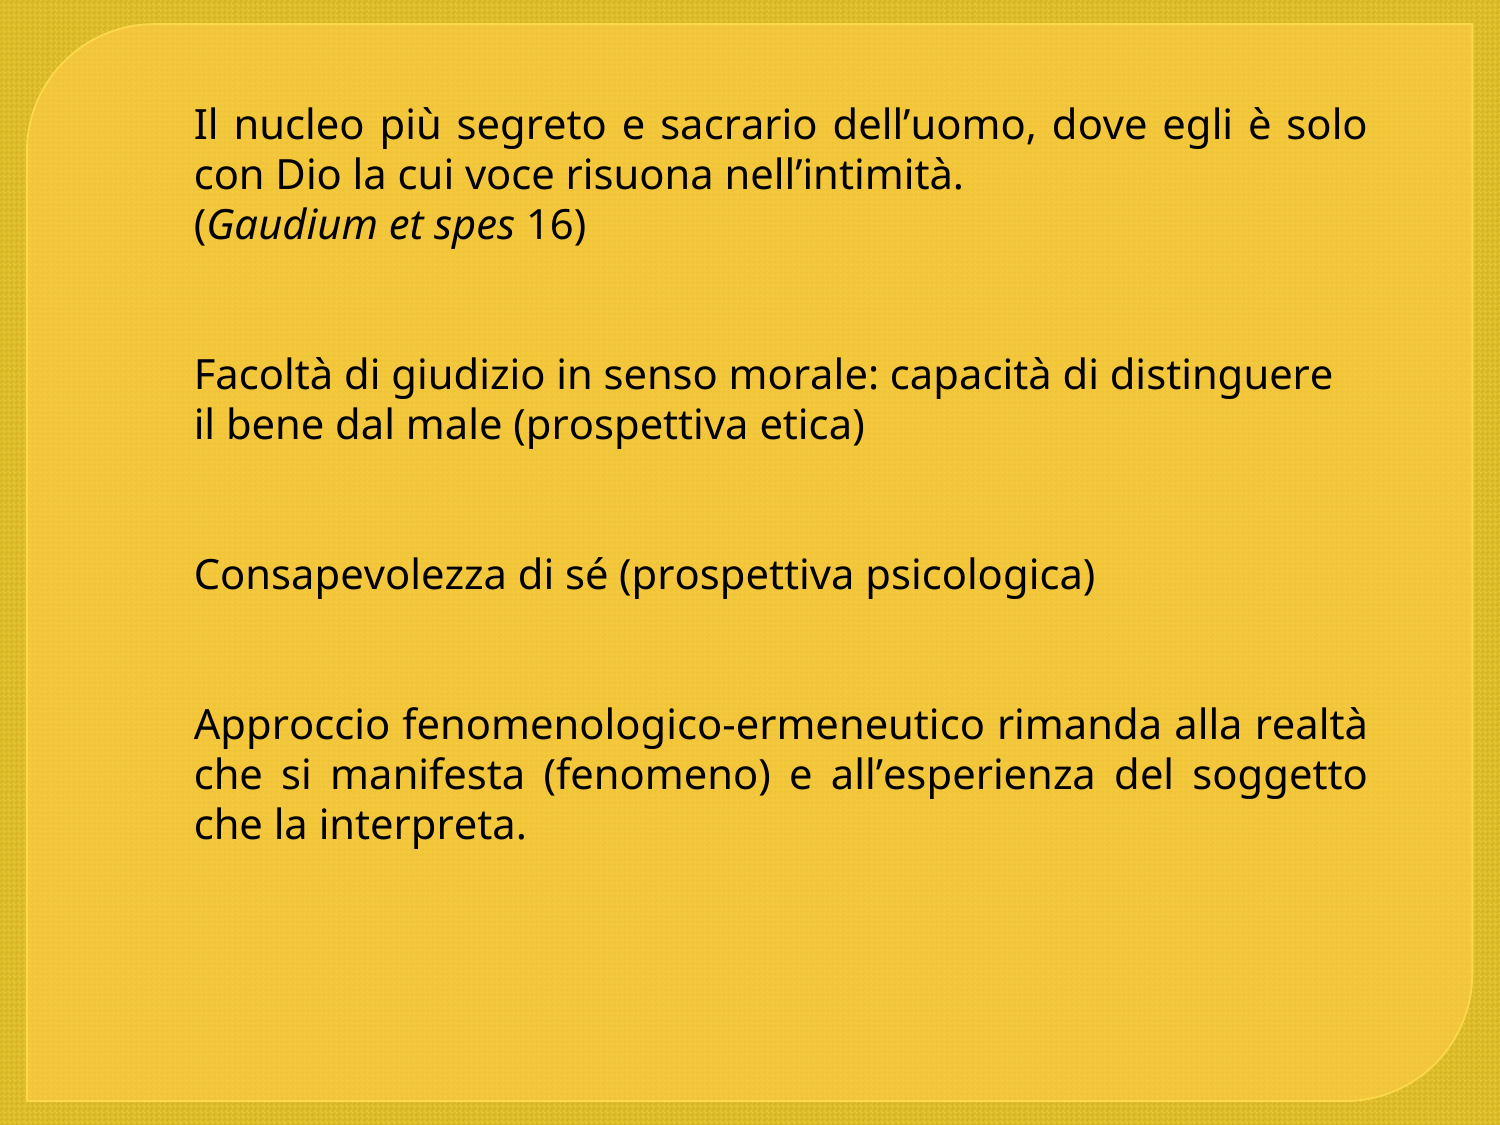

Il nucleo più segreto e sacrario dell’uomo, dove egli è solo con Dio la cui voce risuona nell’intimità.
(Gaudium et spes 16)
Facoltà di giudizio in senso morale: capacità di distinguere
il bene dal male (prospettiva etica)
Consapevolezza di sé (prospettiva psicologica)
Approccio fenomenologico-ermeneutico rimanda alla realtà che si manifesta (fenomeno) e all’esperienza del soggetto che la interpreta.